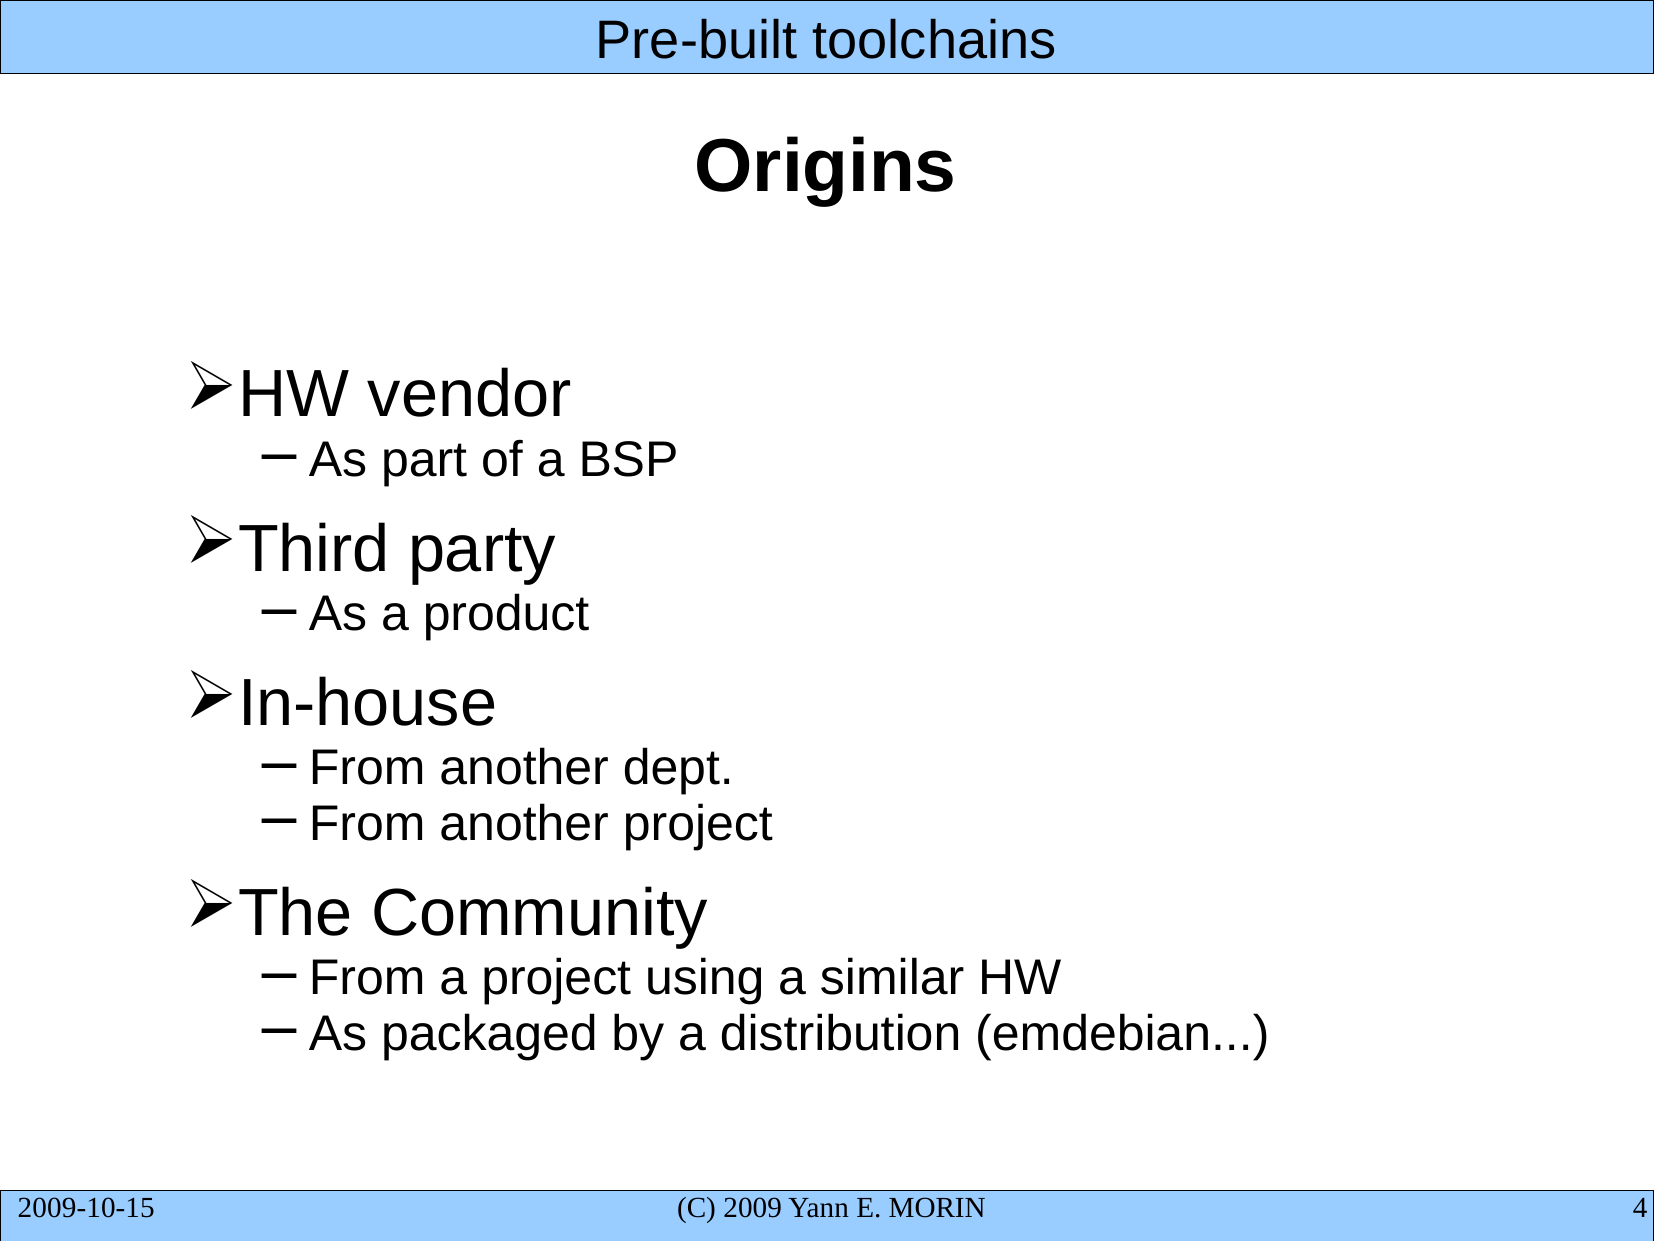

# Pre-built toolchains
Origins
HW vendor
As part of a BSP
Third party
As a product
In-house
From another dept.
From another project
The Community
From a project using a similar HW
As packaged by a distribution (emdebian...)
2009-10-15
(C) 2009 Yann E. MORIN
4